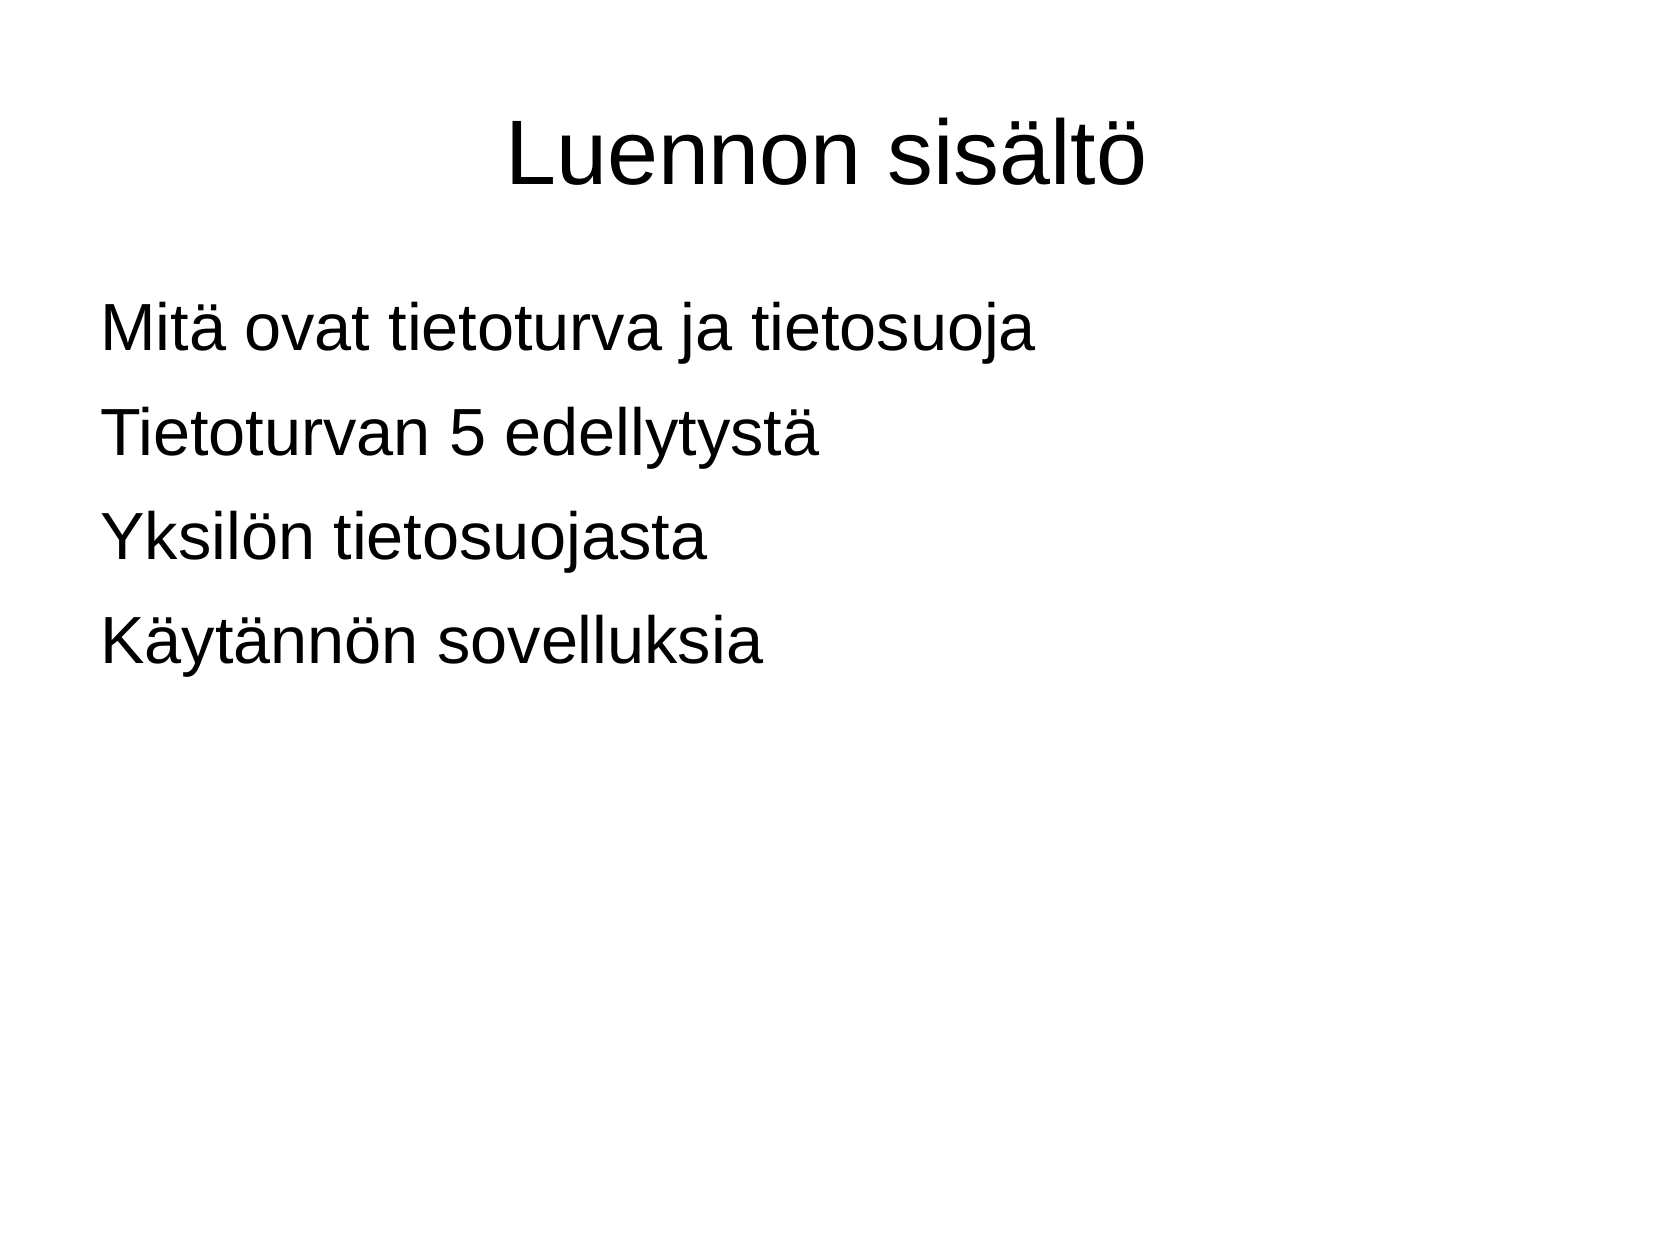

# Luennon sisältö
Mitä ovat tietoturva ja tietosuoja
Tietoturvan 5 edellytystä
Yksilön tietosuojasta
Käytännön sovelluksia